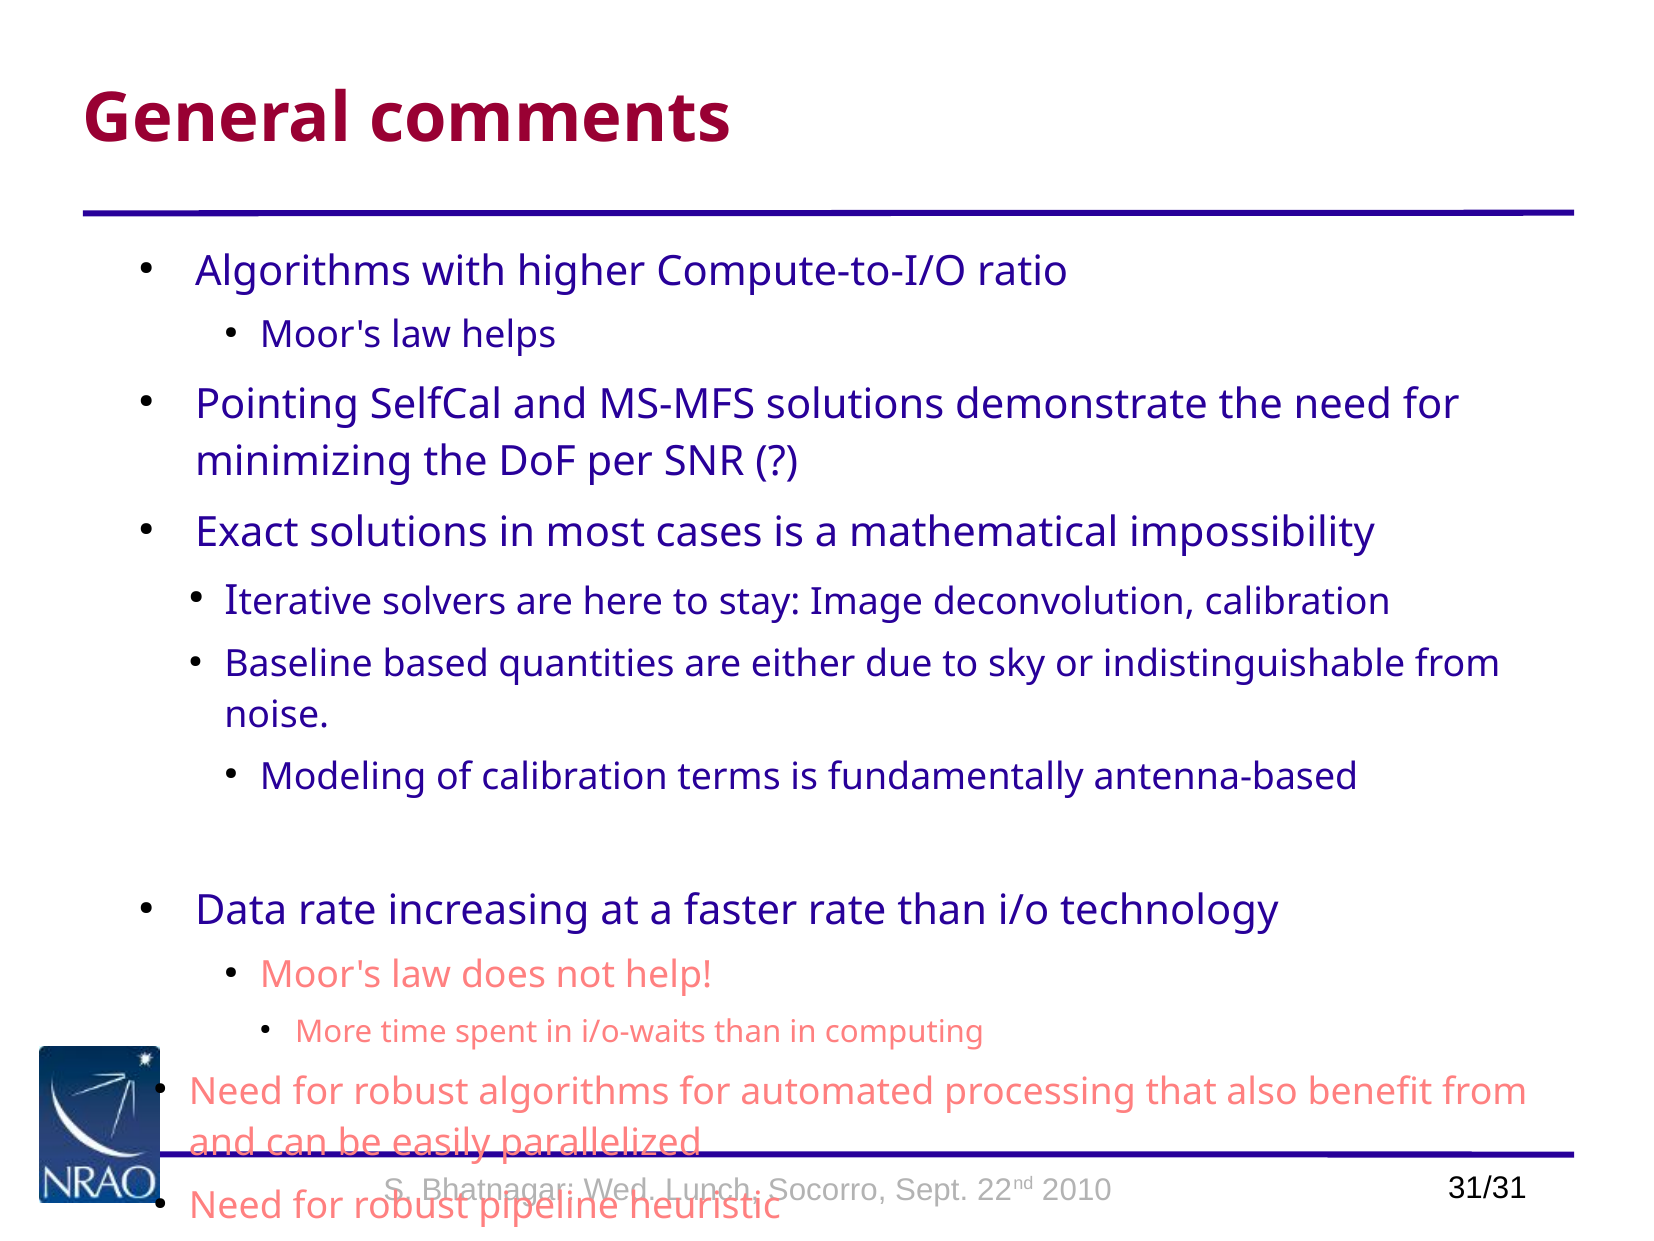

# General comments
Algorithms with higher Compute-to-I/O ratio
Moor's law helps
Pointing SelfCal and MS-MFS solutions demonstrate the need for minimizing the DoF per SNR (?)
Exact solutions in most cases is a mathematical impossibility
Iterative solvers are here to stay: Image deconvolution, calibration
Baseline based quantities are either due to sky or indistinguishable from noise.
Modeling of calibration terms is fundamentally antenna-based
Data rate increasing at a faster rate than i/o technology
Moor's law does not help!
More time spent in i/o-waits than in computing
Need for robust algorithms for automated processing that also benefit from and can be easily parallelized
Need for robust pipeline heuristic